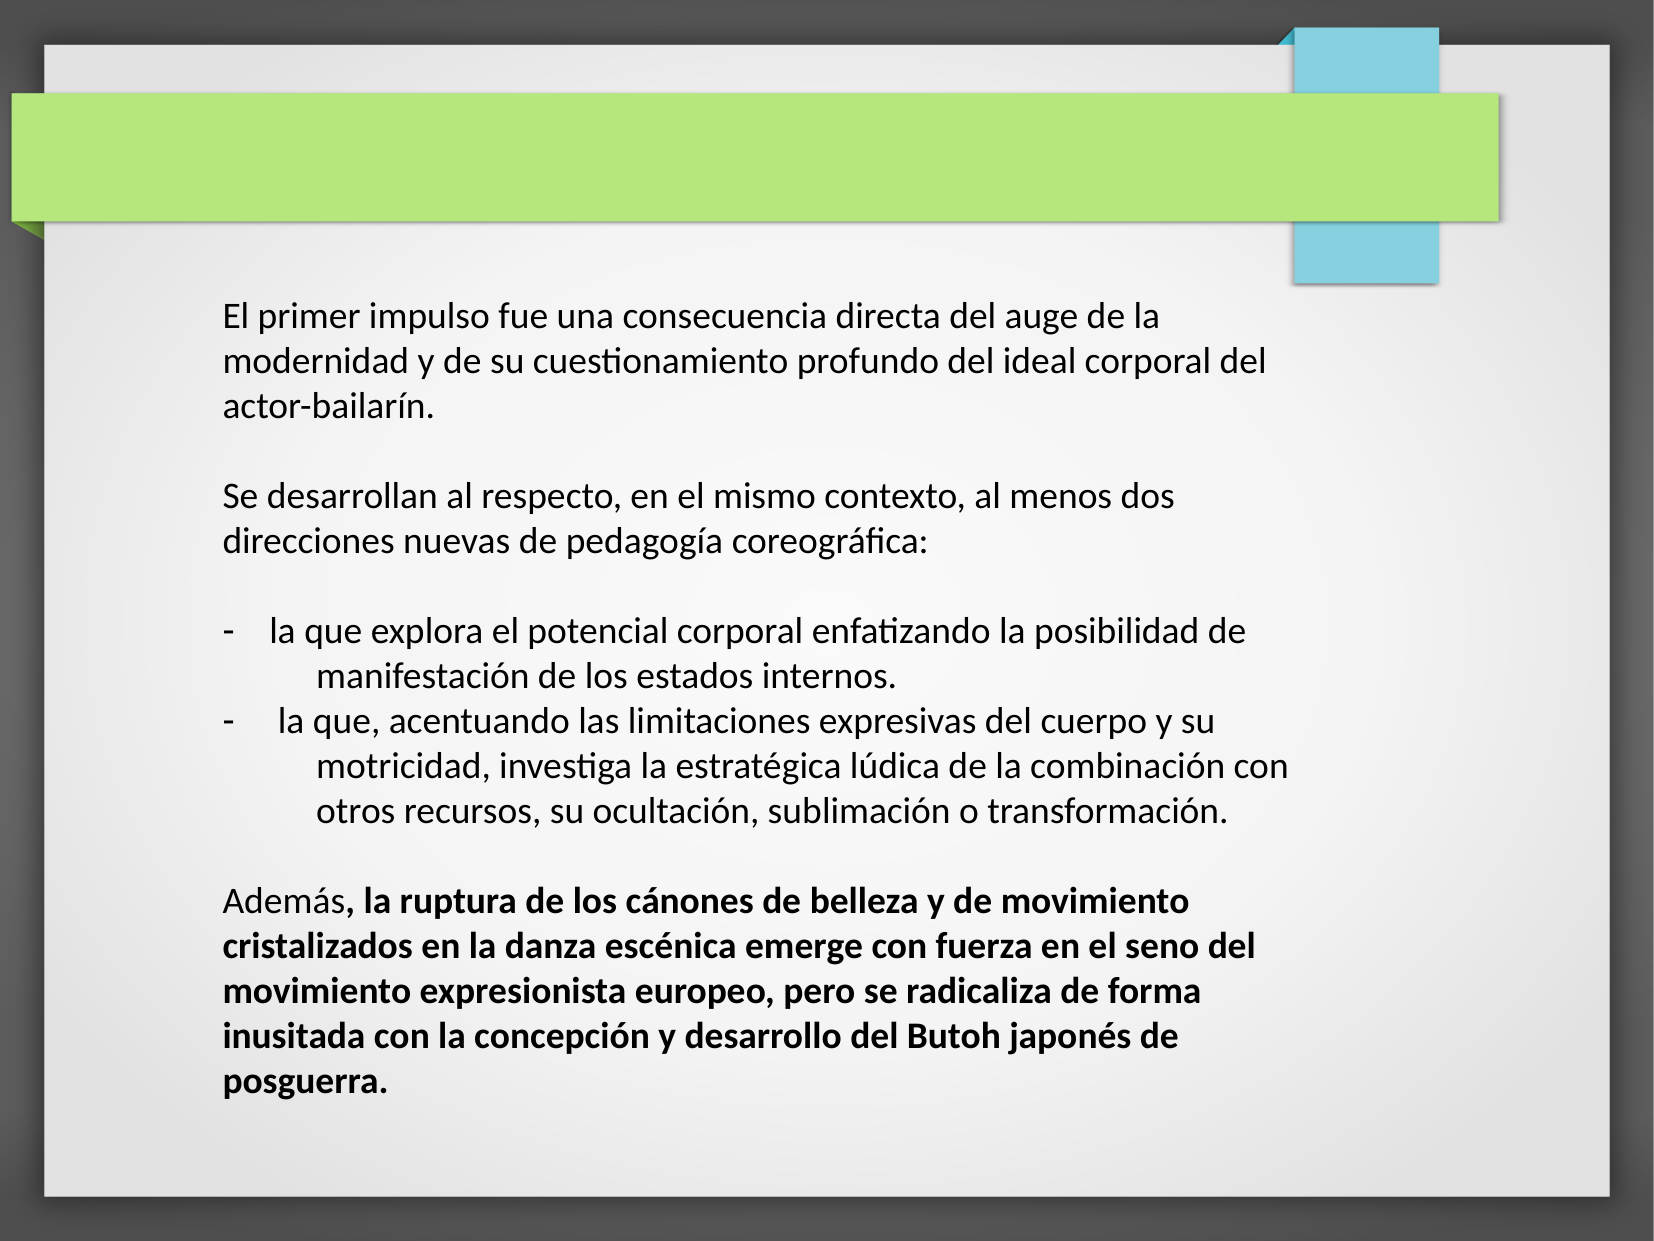

El primer impulso fue una consecuencia directa del auge de la modernidad y de su cuestionamiento profundo del ideal corporal del actor-bailarín.
Se desarrollan al respecto, en el mismo contexto, al menos dos direcciones nuevas de pedagogía coreográfica:
la que explora el potencial corporal enfatizando la posibilidad de manifestación de los estados internos.
 la que, acentuando las limitaciones expresivas del cuerpo y su motricidad, investiga la estratégica lúdica de la combinación con otros recursos, su ocultación, sublimación o transformación.
Además, la ruptura de los cánones de belleza y de movimiento cristalizados en la danza escénica emerge con fuerza en el seno del movimiento expresionista europeo, pero se radicaliza de forma inusitada con la concepción y desarrollo del Butoh japonés de posguerra.